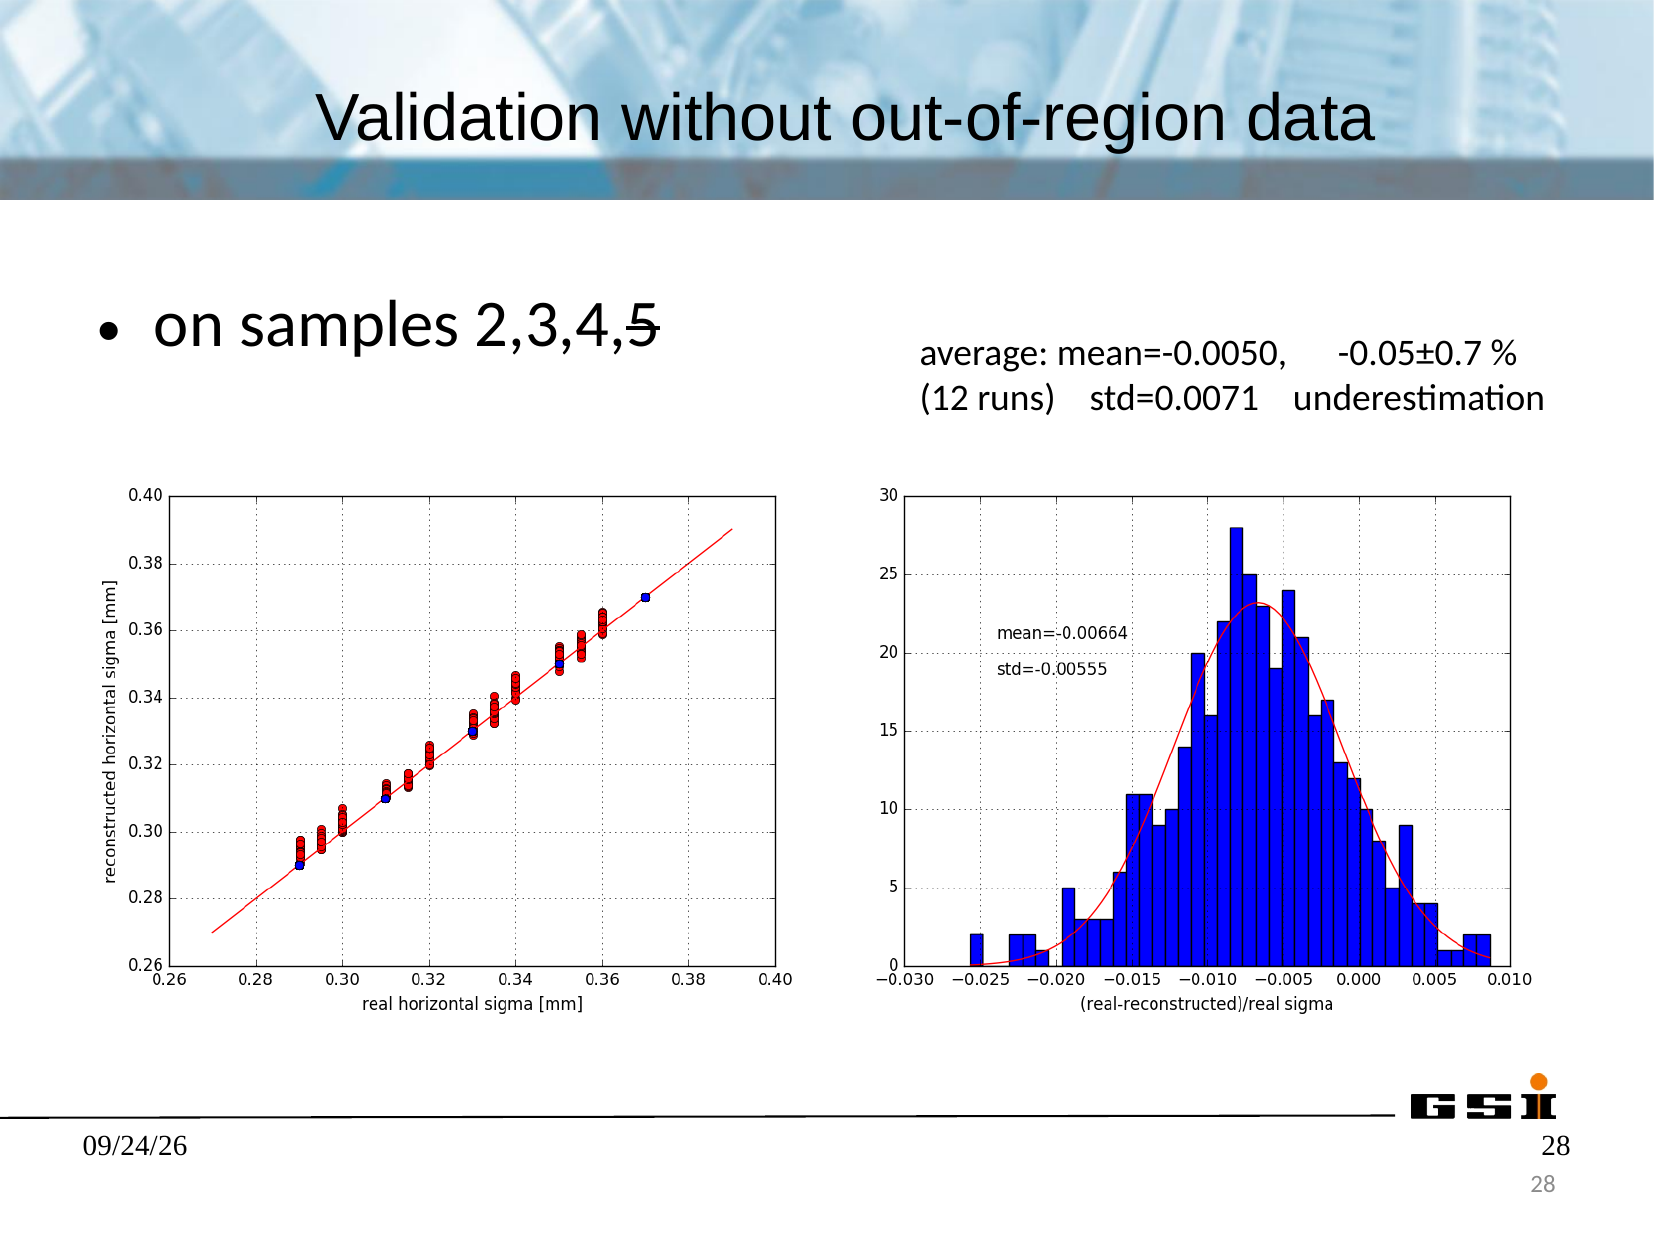

# Validation without out-of-region data
on samples 2,3,4,5
average: mean=-0.0050, -0.05±0.7 %
(12 runs) std=0.0071 underestimation
28